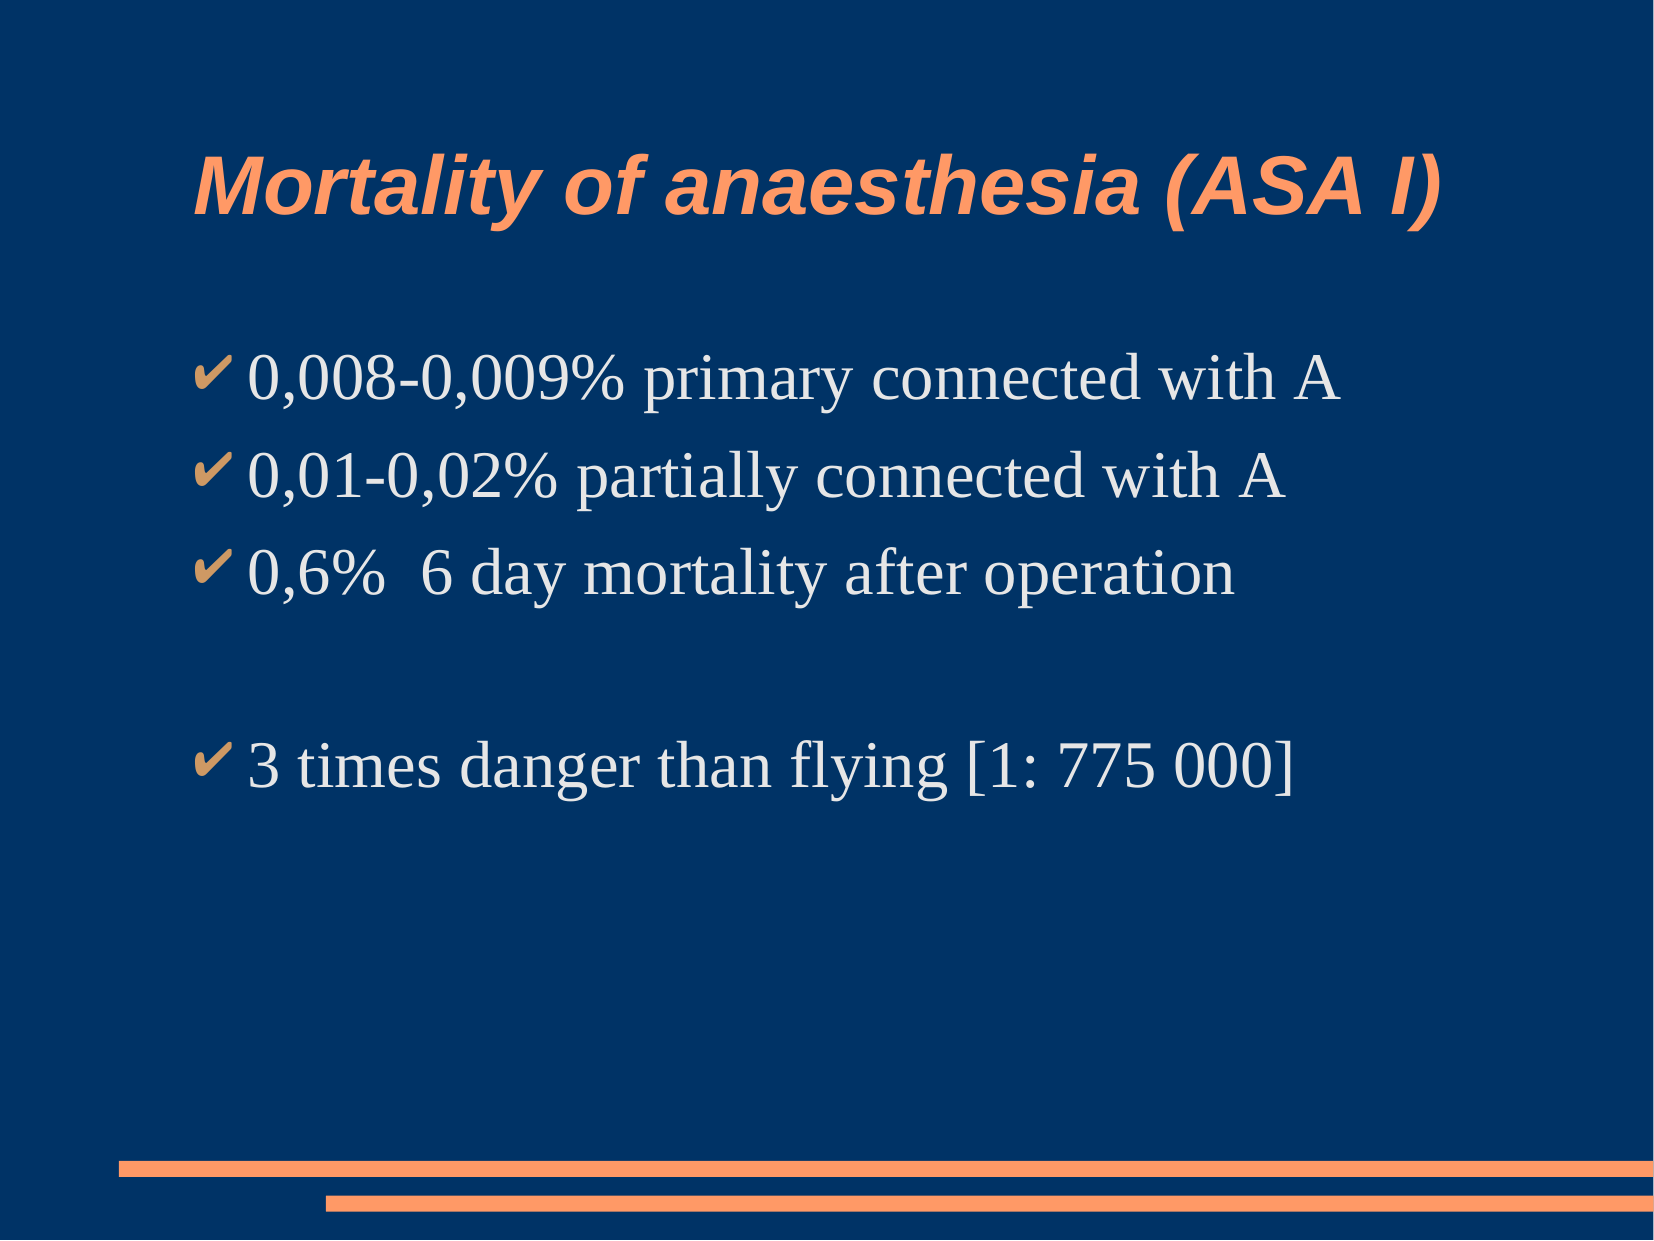

# Mortality of anaesthesia (ASA I)
0,008-0,009% primary connected with A
0,01-0,02% partially connected with A
0,6% 6 day mortality after operation
3 times danger than flying [1: 775 000]